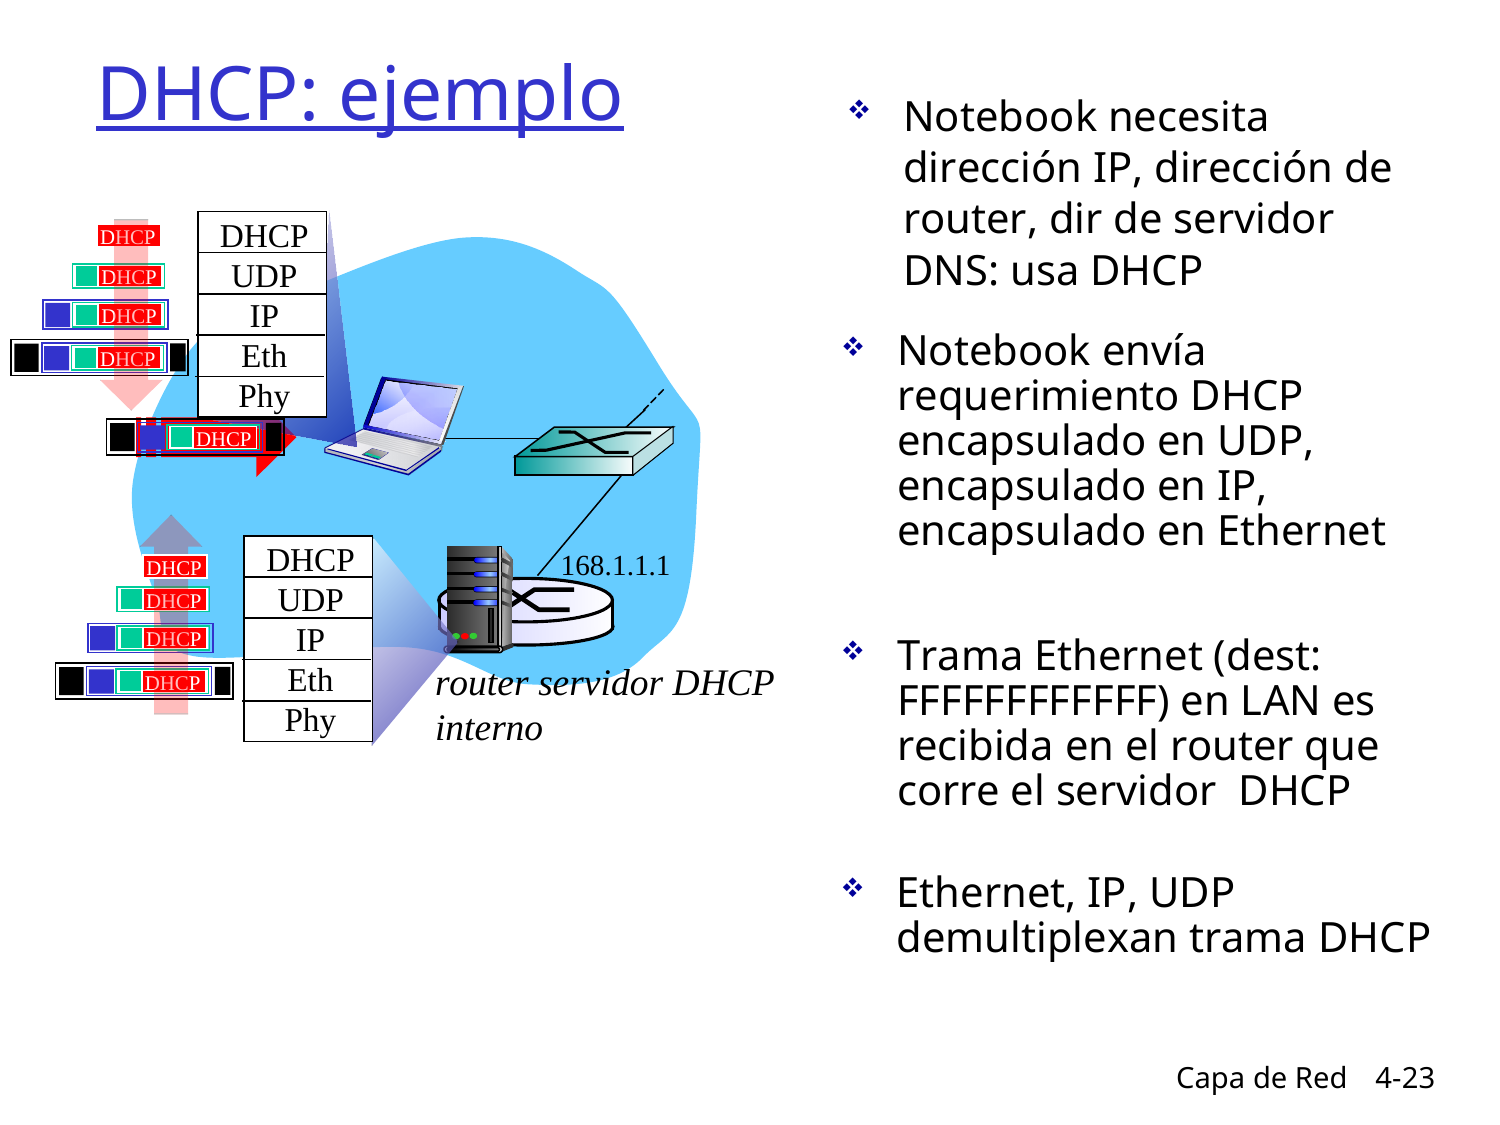

DHCP: ejemplo
# Notebook necesita dirección IP, dirección de router, dir de servidor DNS: usa DHCP
DHCP
UDP
IP
Eth
Phy
DHCP
DHCP
DHCP
DHCP
Notebook envía requerimiento DHCP encapsulado en UDP, encapsulado en IP, encapsulado en Ethernet
DHCP
DHCP
DHCP
DHCP
DHCP
DHCP
UDP
IP
Eth
Phy
168.1.1.1
DHCP
Trama Ethernet (dest: FFFFFFFFFFFF) en LAN es recibida en el router que corre el servidor DHCP
router servidor DHCP
interno
Ethernet, IP, UDP demultiplexan trama DHCP
23